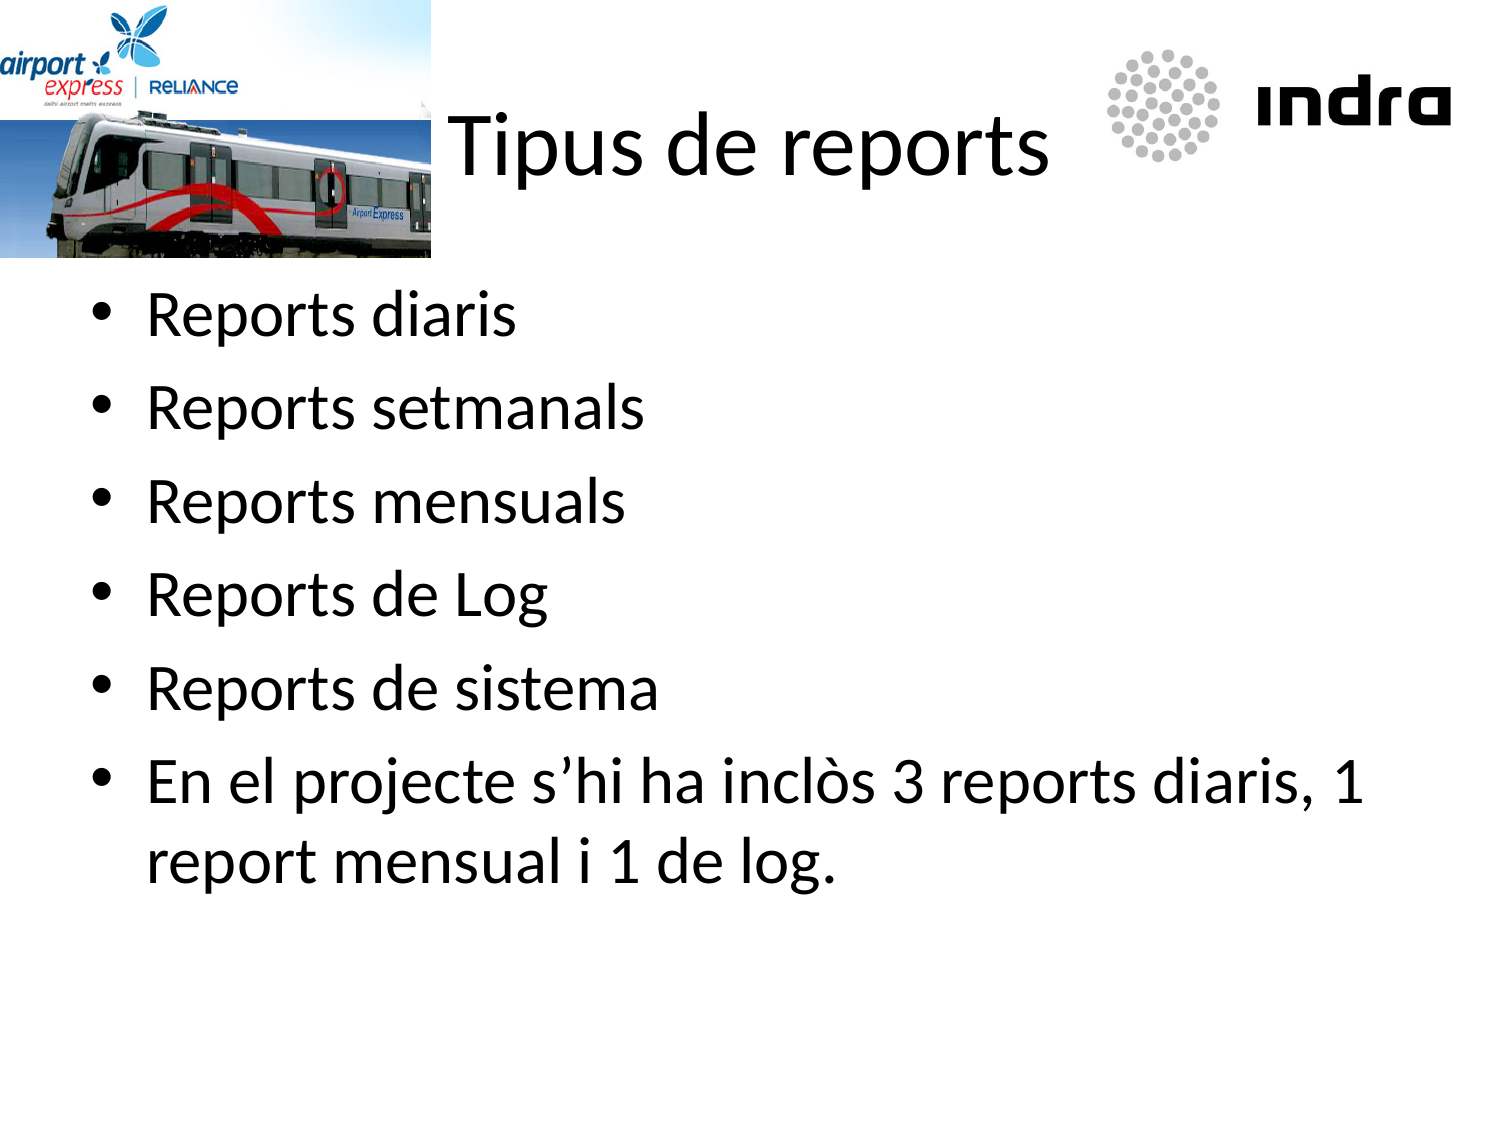

# Tipus de reports
Reports diaris
Reports setmanals
Reports mensuals
Reports de Log
Reports de sistema
En el projecte s’hi ha inclòs 3 reports diaris, 1 report mensual i 1 de log.